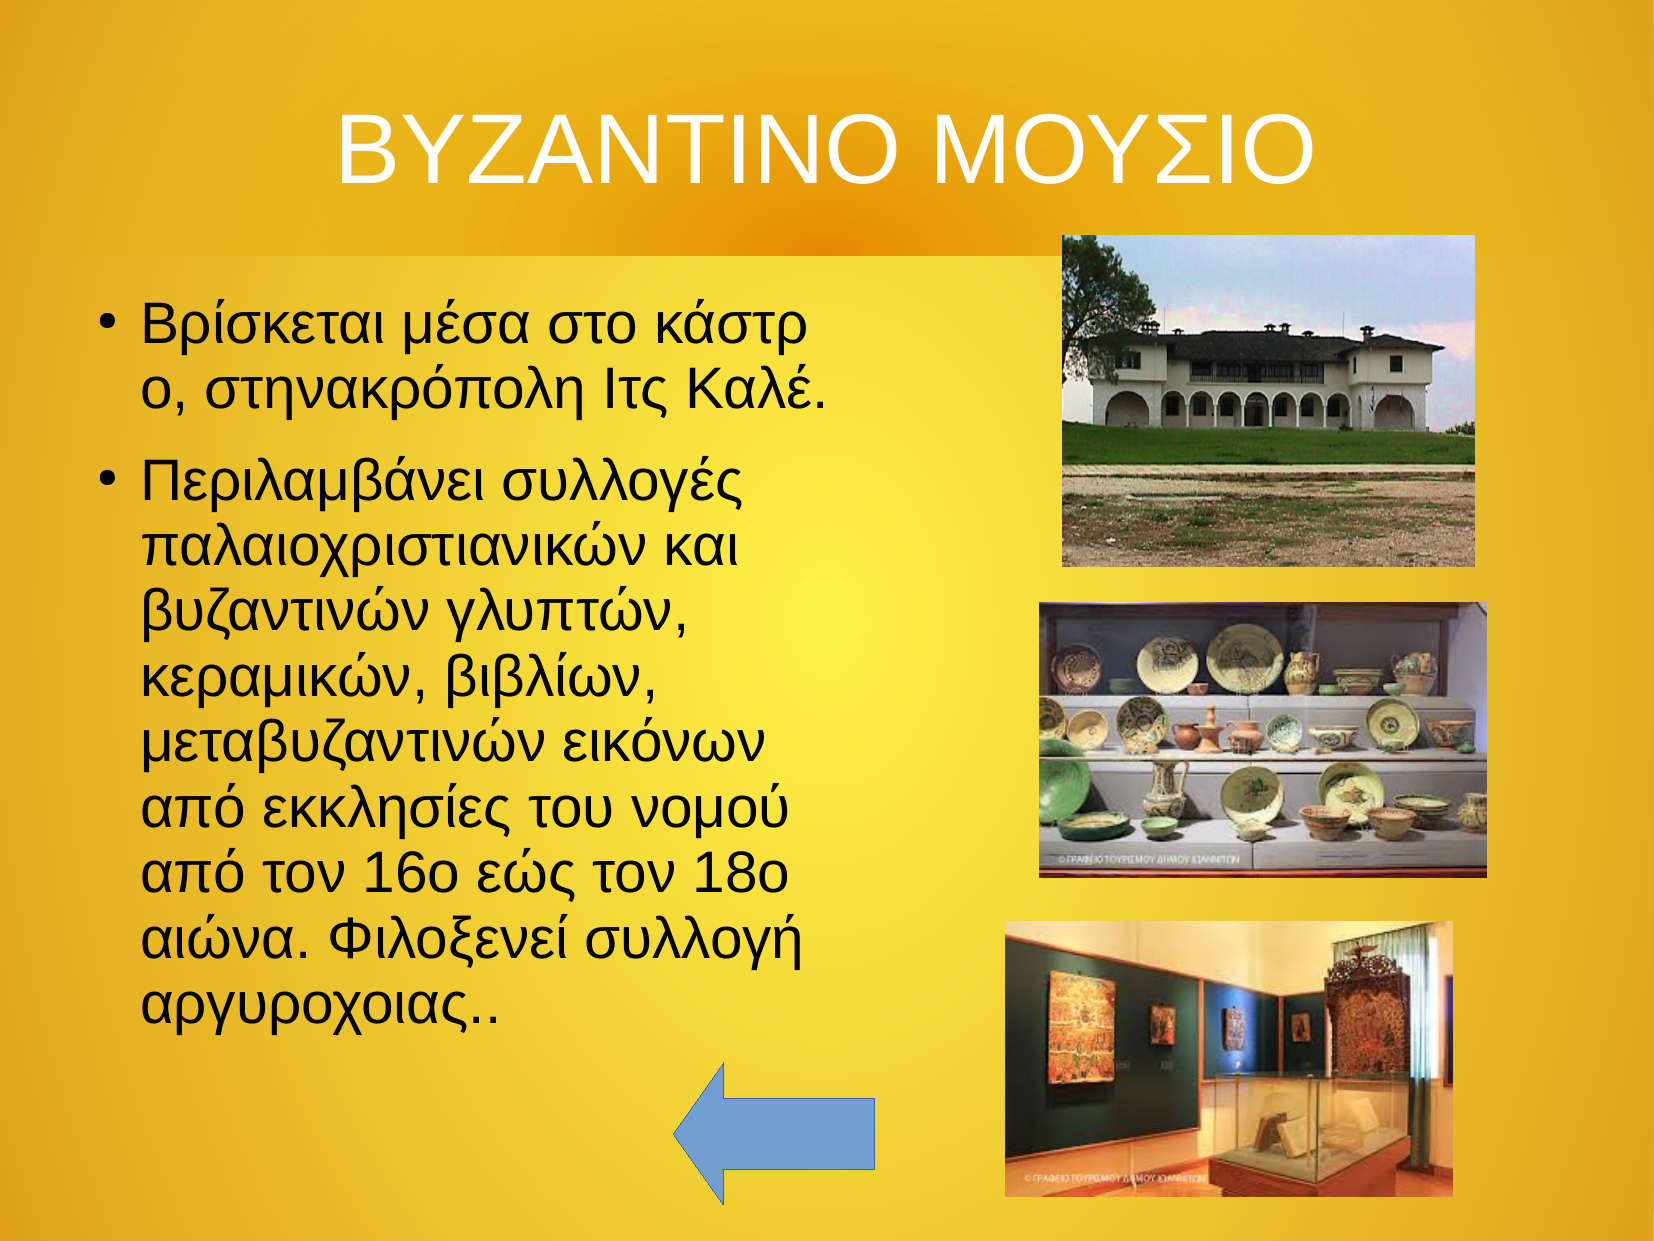

# ΒΥΖΑΝΤΙΝΟ ΜΟΥΣΙΟ
Βρίσκεται μέσα στο κάστρ ο, στηνακρόπολη Ιτς Καλέ.
Περιλαμβάνει συλλογές παλαιοχριστιανικών και βυζαντινών γλυπτών, κεραμικών, βιβλίων, μεταβυζαντινών εικόνων από εκκλησίες του νομού από τον 16ο εώς τον 18ο αιώνα. Φιλοξενεί συλλογή αργυροχοιας..